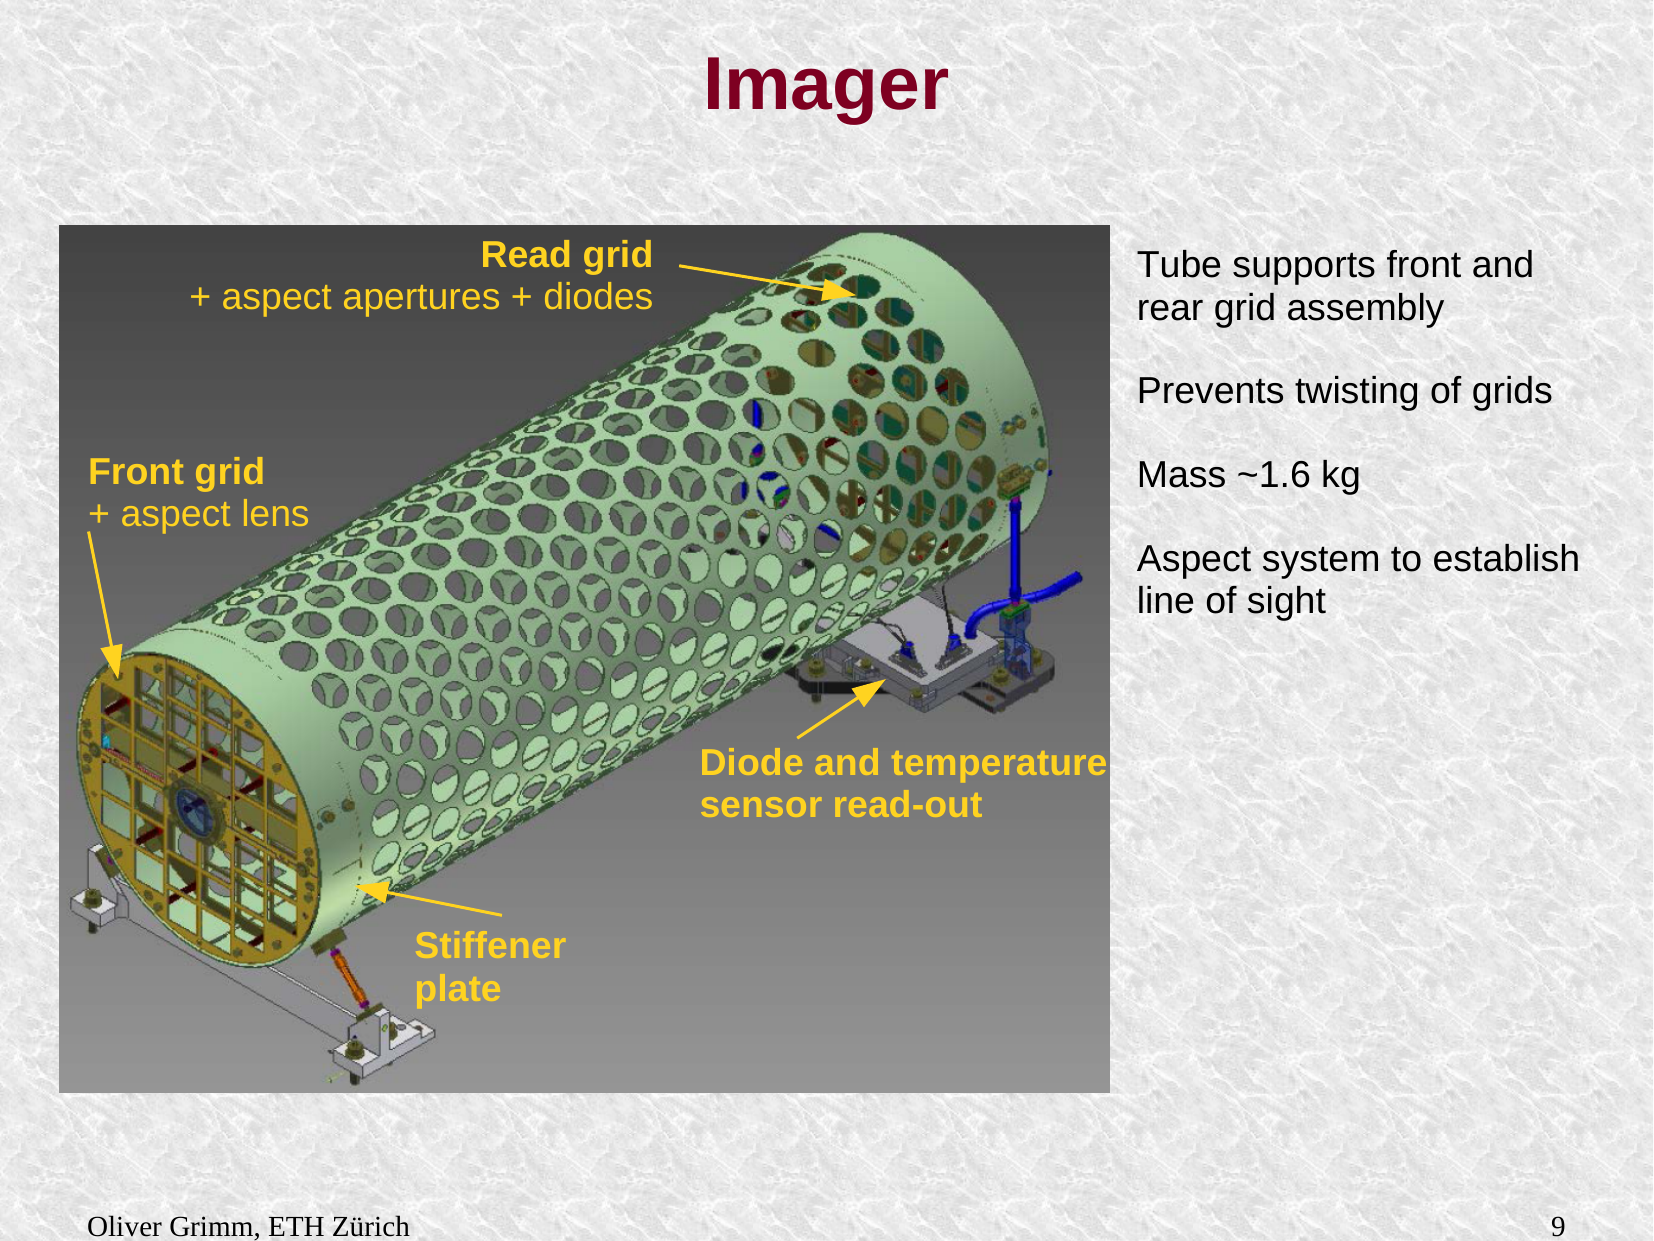

# Imager
Read grid
+ aspect apertures + diodes
Tube supports front and
rear grid assembly
Prevents twisting of grids
Mass ~1.6 kg
Aspect system to establish
line of sight
Front grid
+ aspect lens
Diode and temperature
sensor read-out
Stiffener
plate
Oliver Grimm, ETH Zürich
9